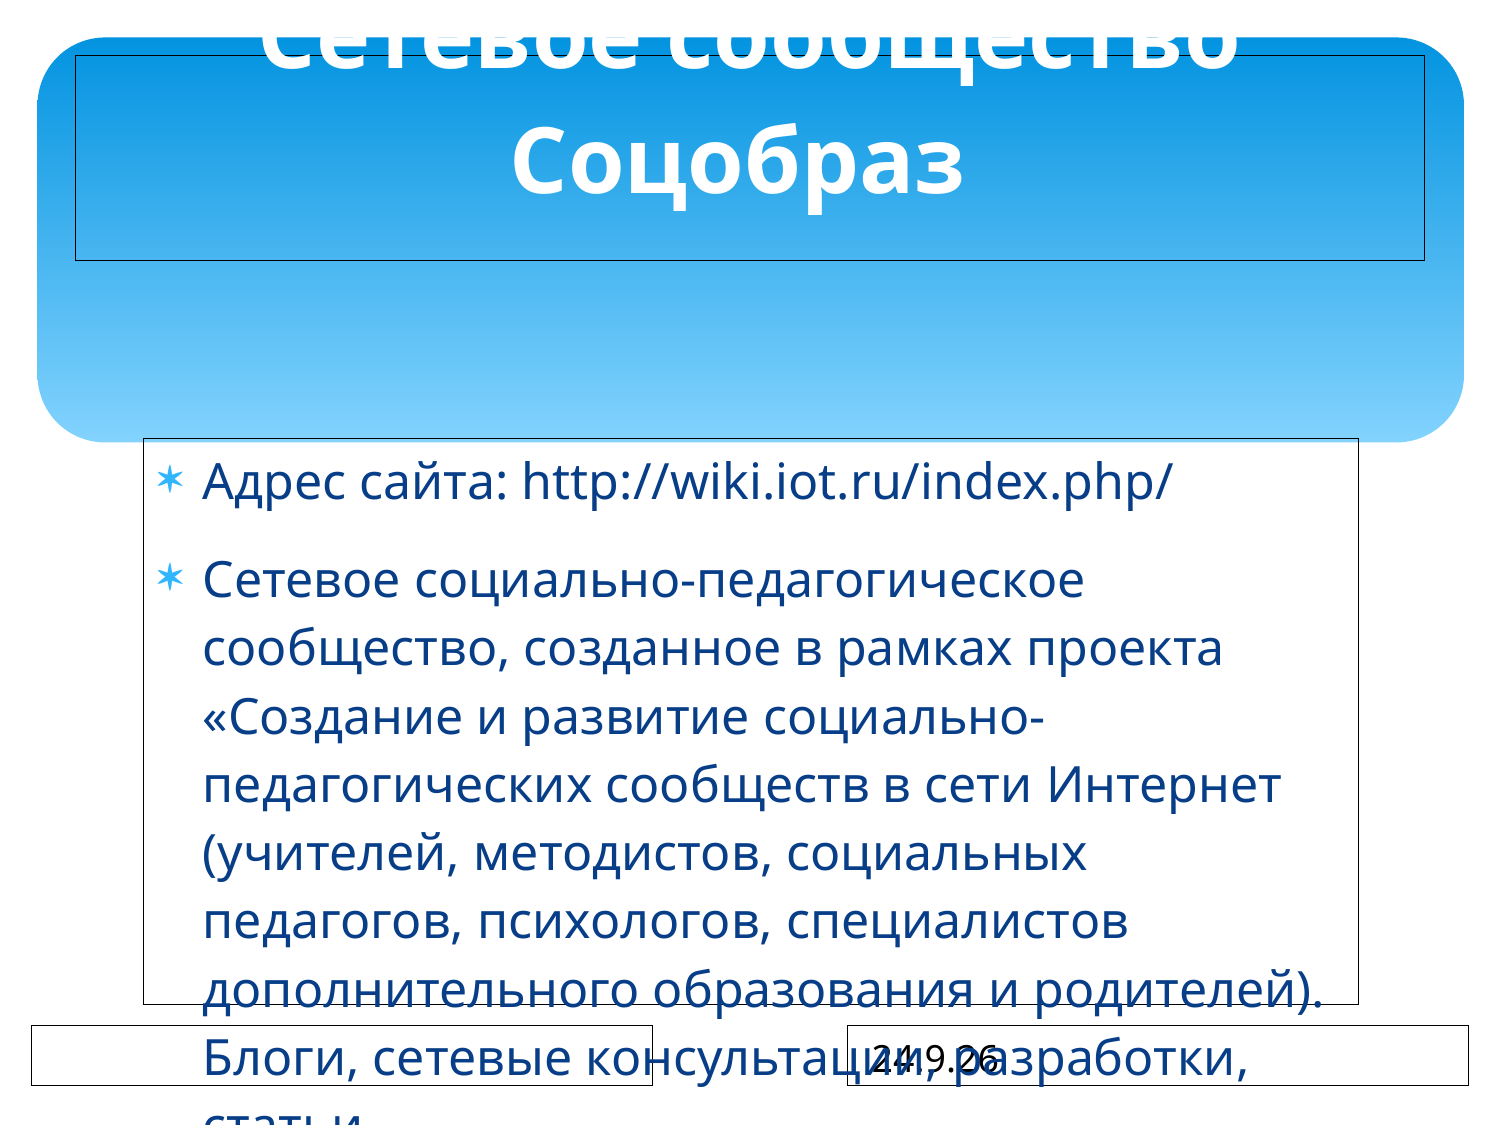

Сетевое сообщество Соцобраз
# Адрес сайта: http://wiki.iot.ru/index.php/
Сетевое социально-педагогическое сообщество, созданное в рамках проекта «Создание и развитие социально-педагогических сообществ в сети Интернет (учителей, методистов, социальных педагогов, психологов, специалистов дополнительного образования и родителей). Блоги, сетевые консультации, разработки, статьи.